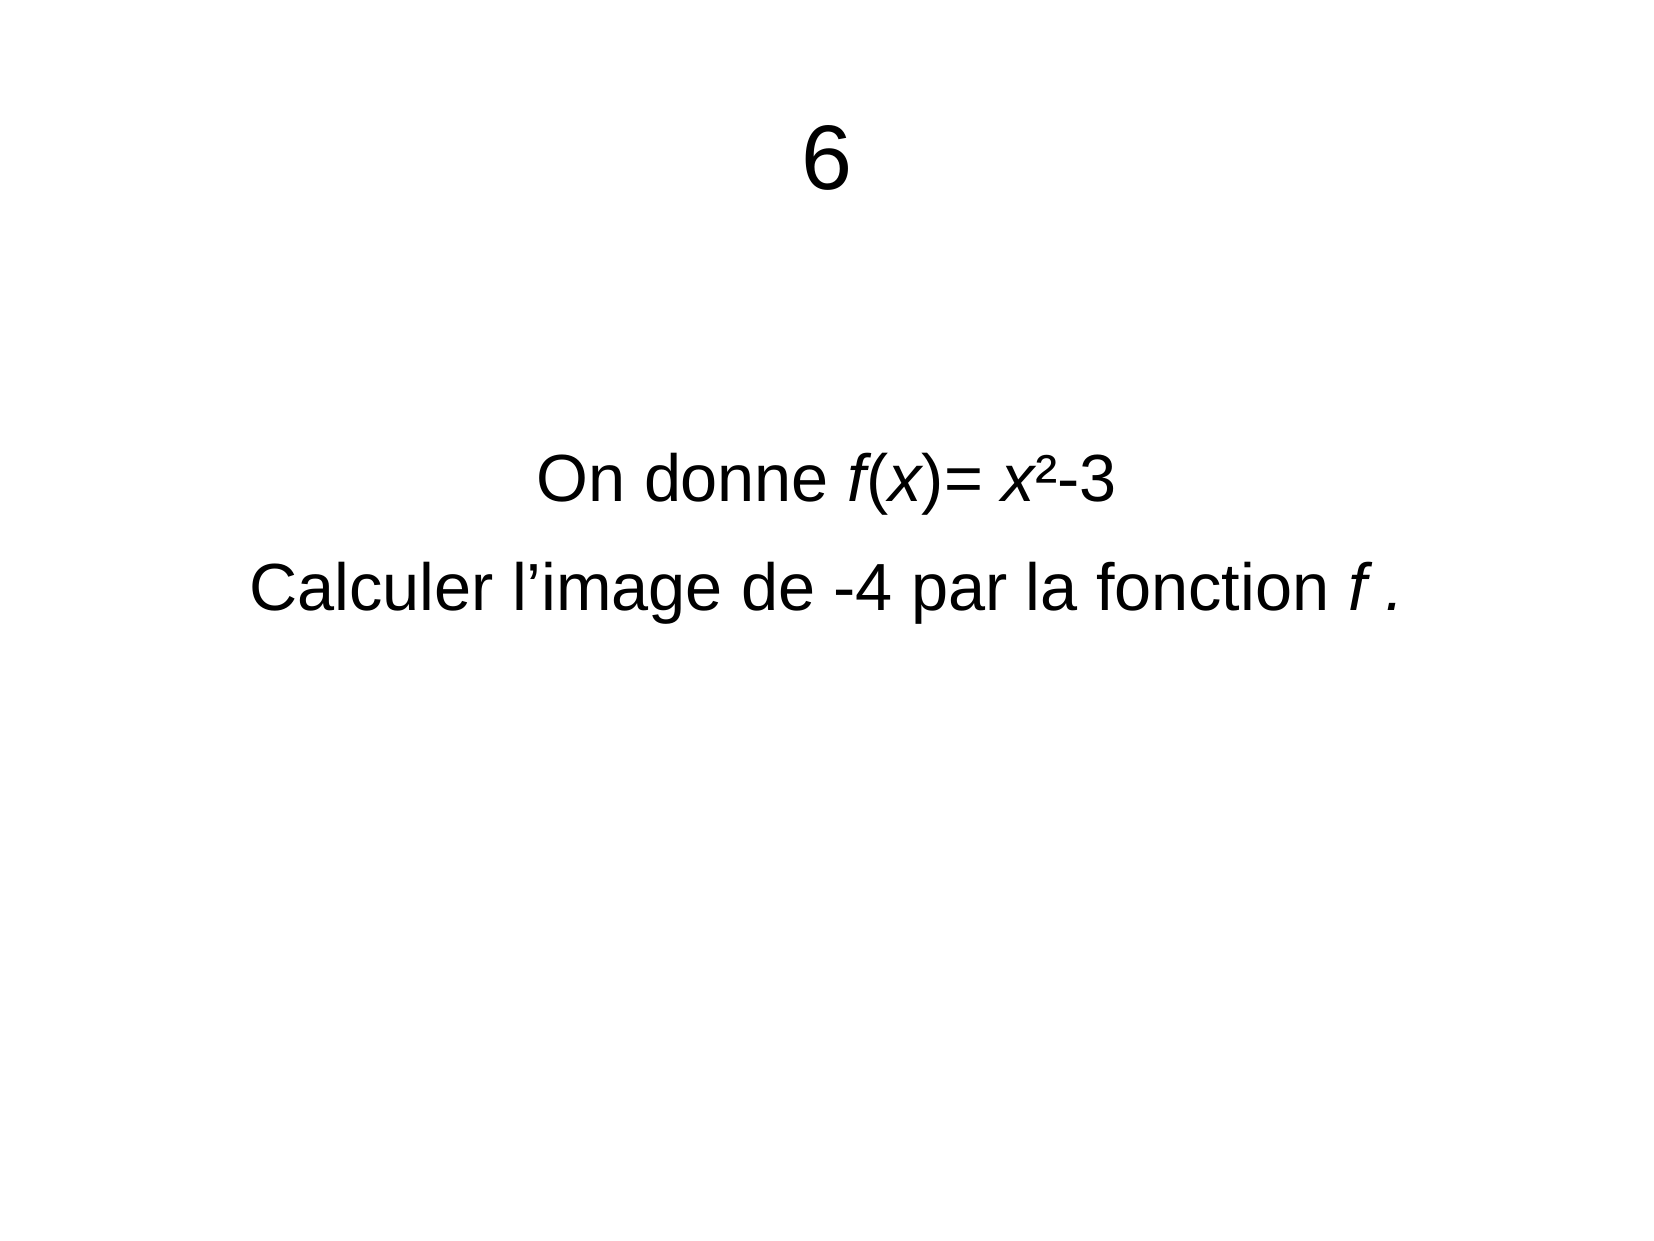

# 6
On donne f(x)= x²-3
Calculer l’image de -4 par la fonction f .